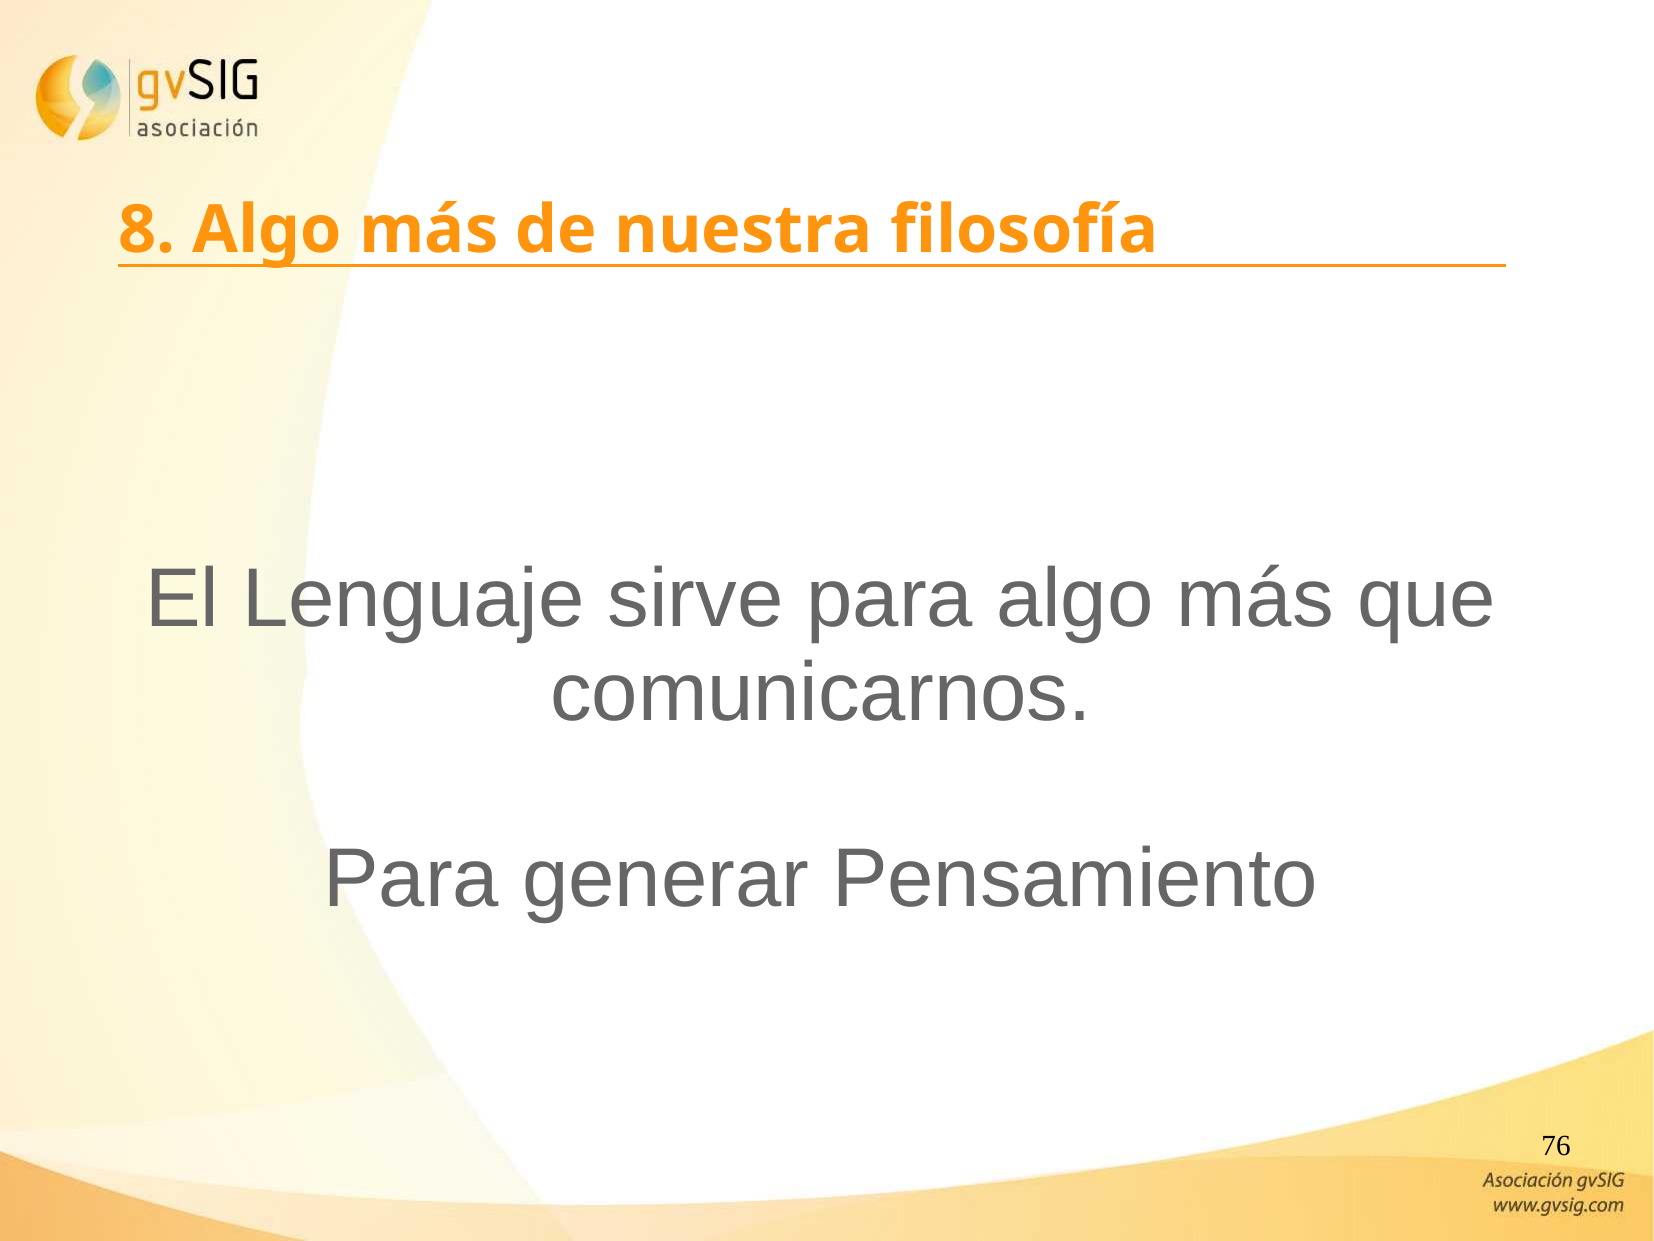

# 8. Algo más de nuestra filosofía
El Lenguaje sirve para algo más que comunicarnos.
Para generar Pensamiento
76